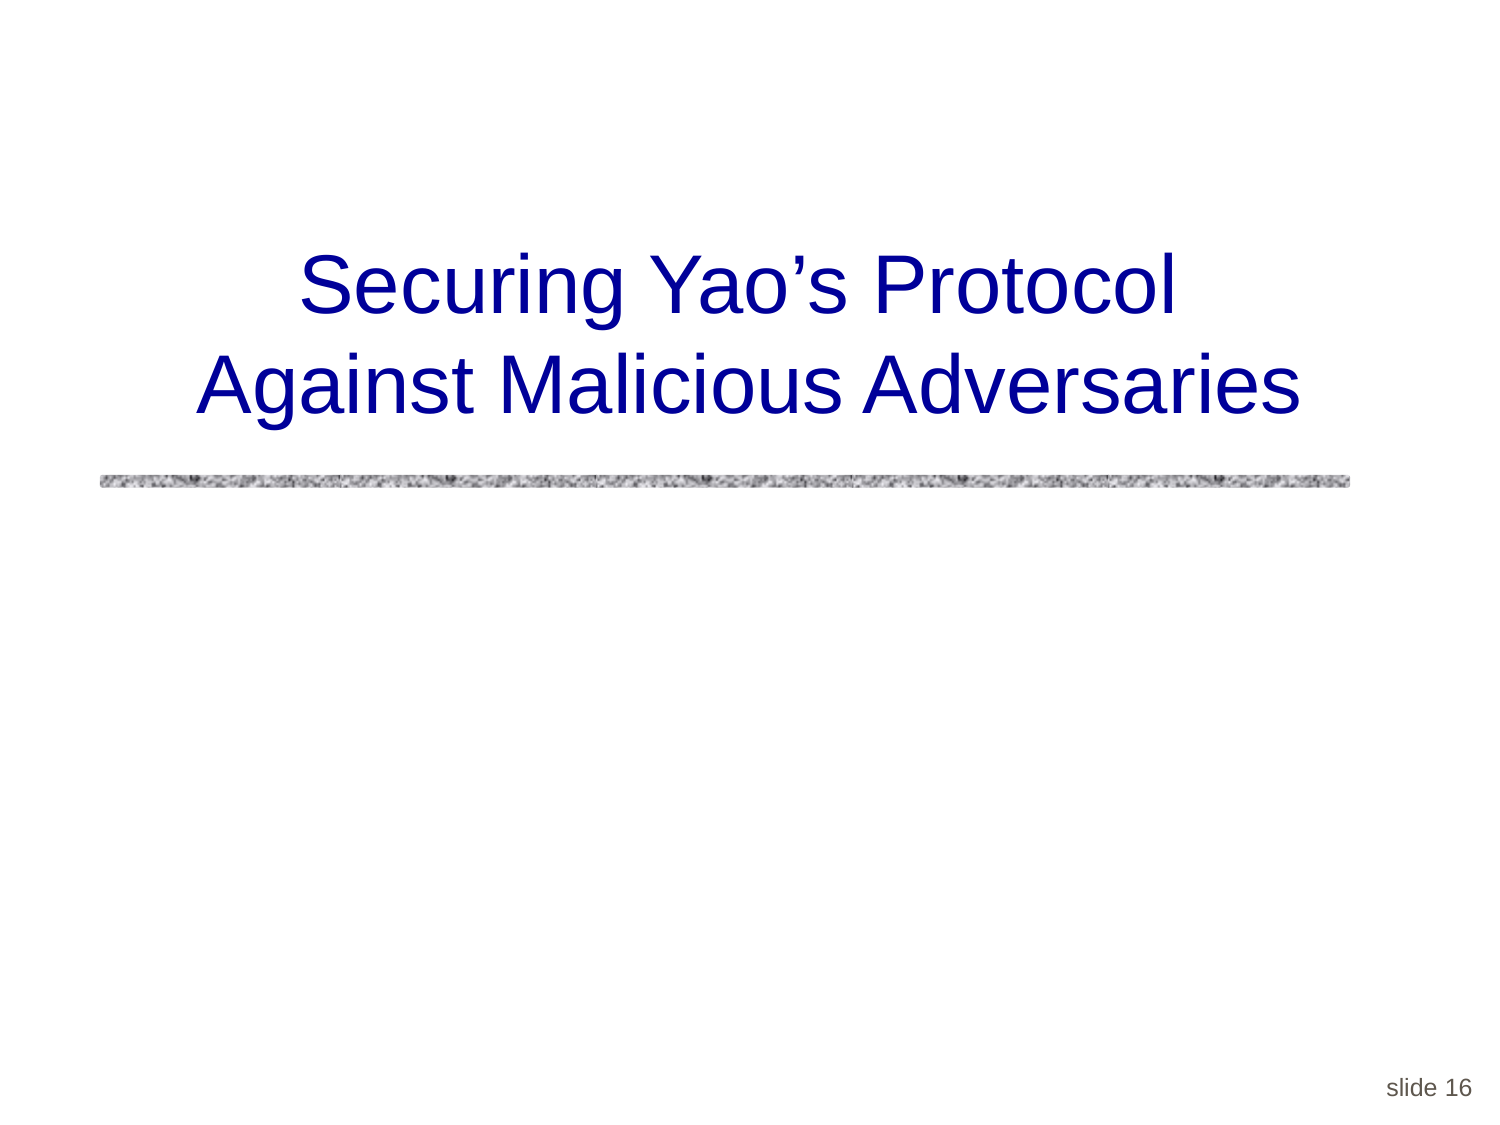

# Securing Yao’s Protocol Against Malicious Adversaries
slide